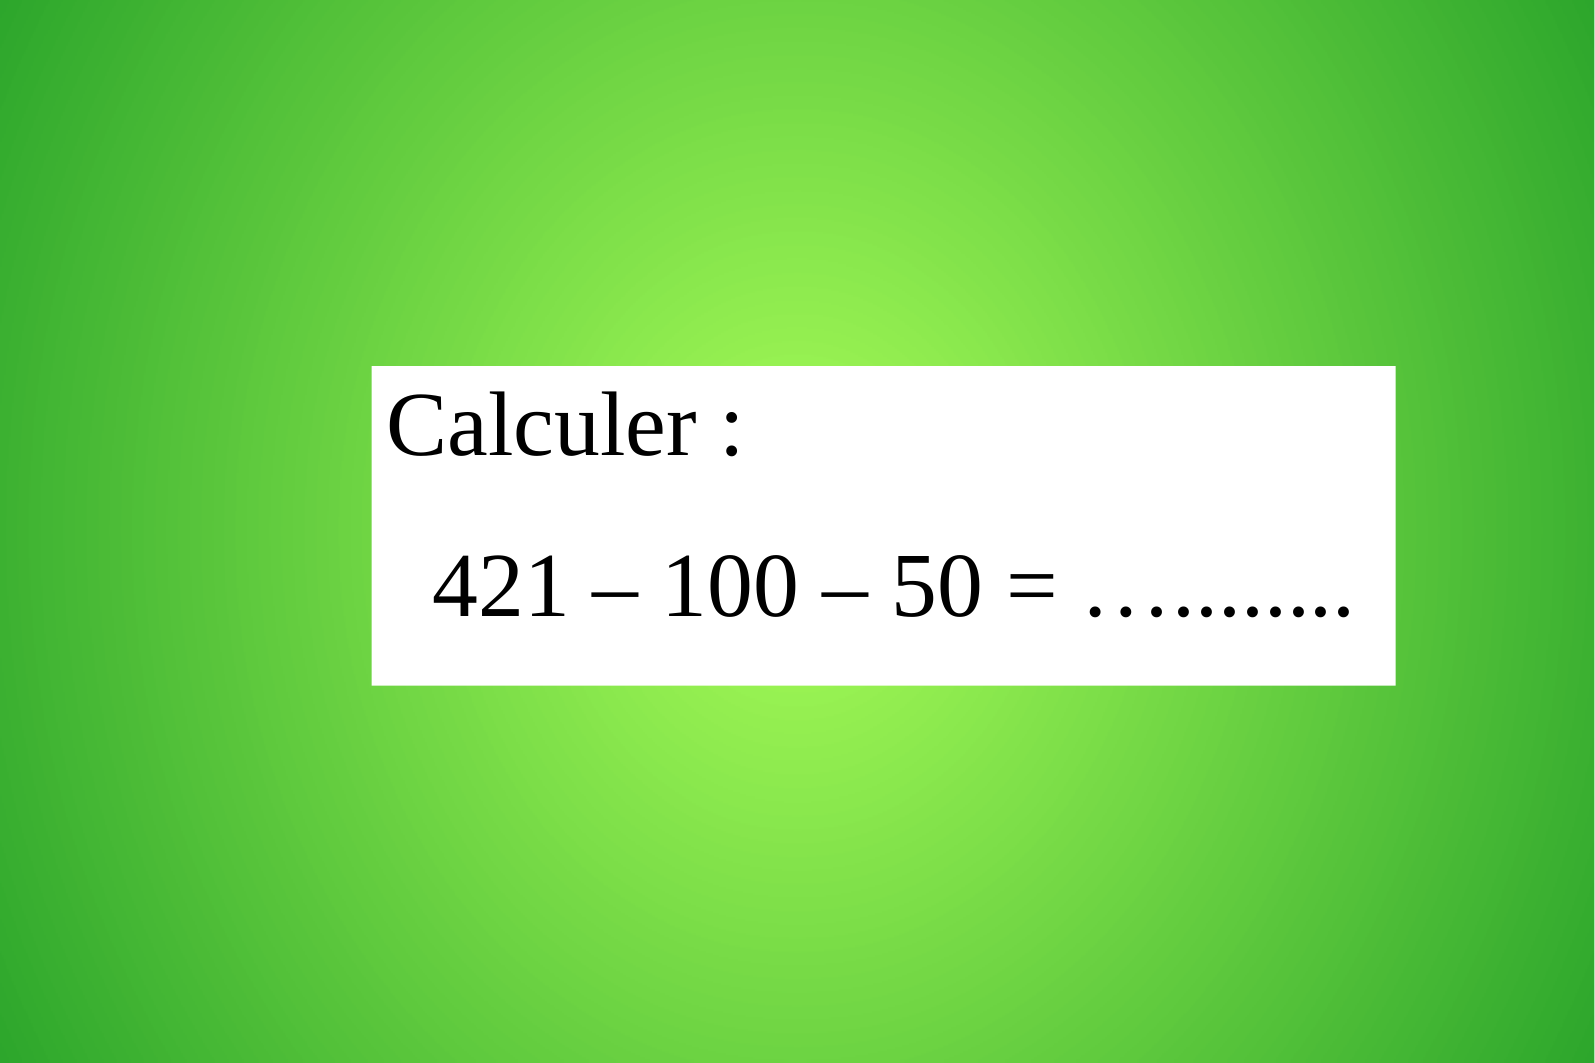

Calculer :
 421 – 100 – 50 = …........